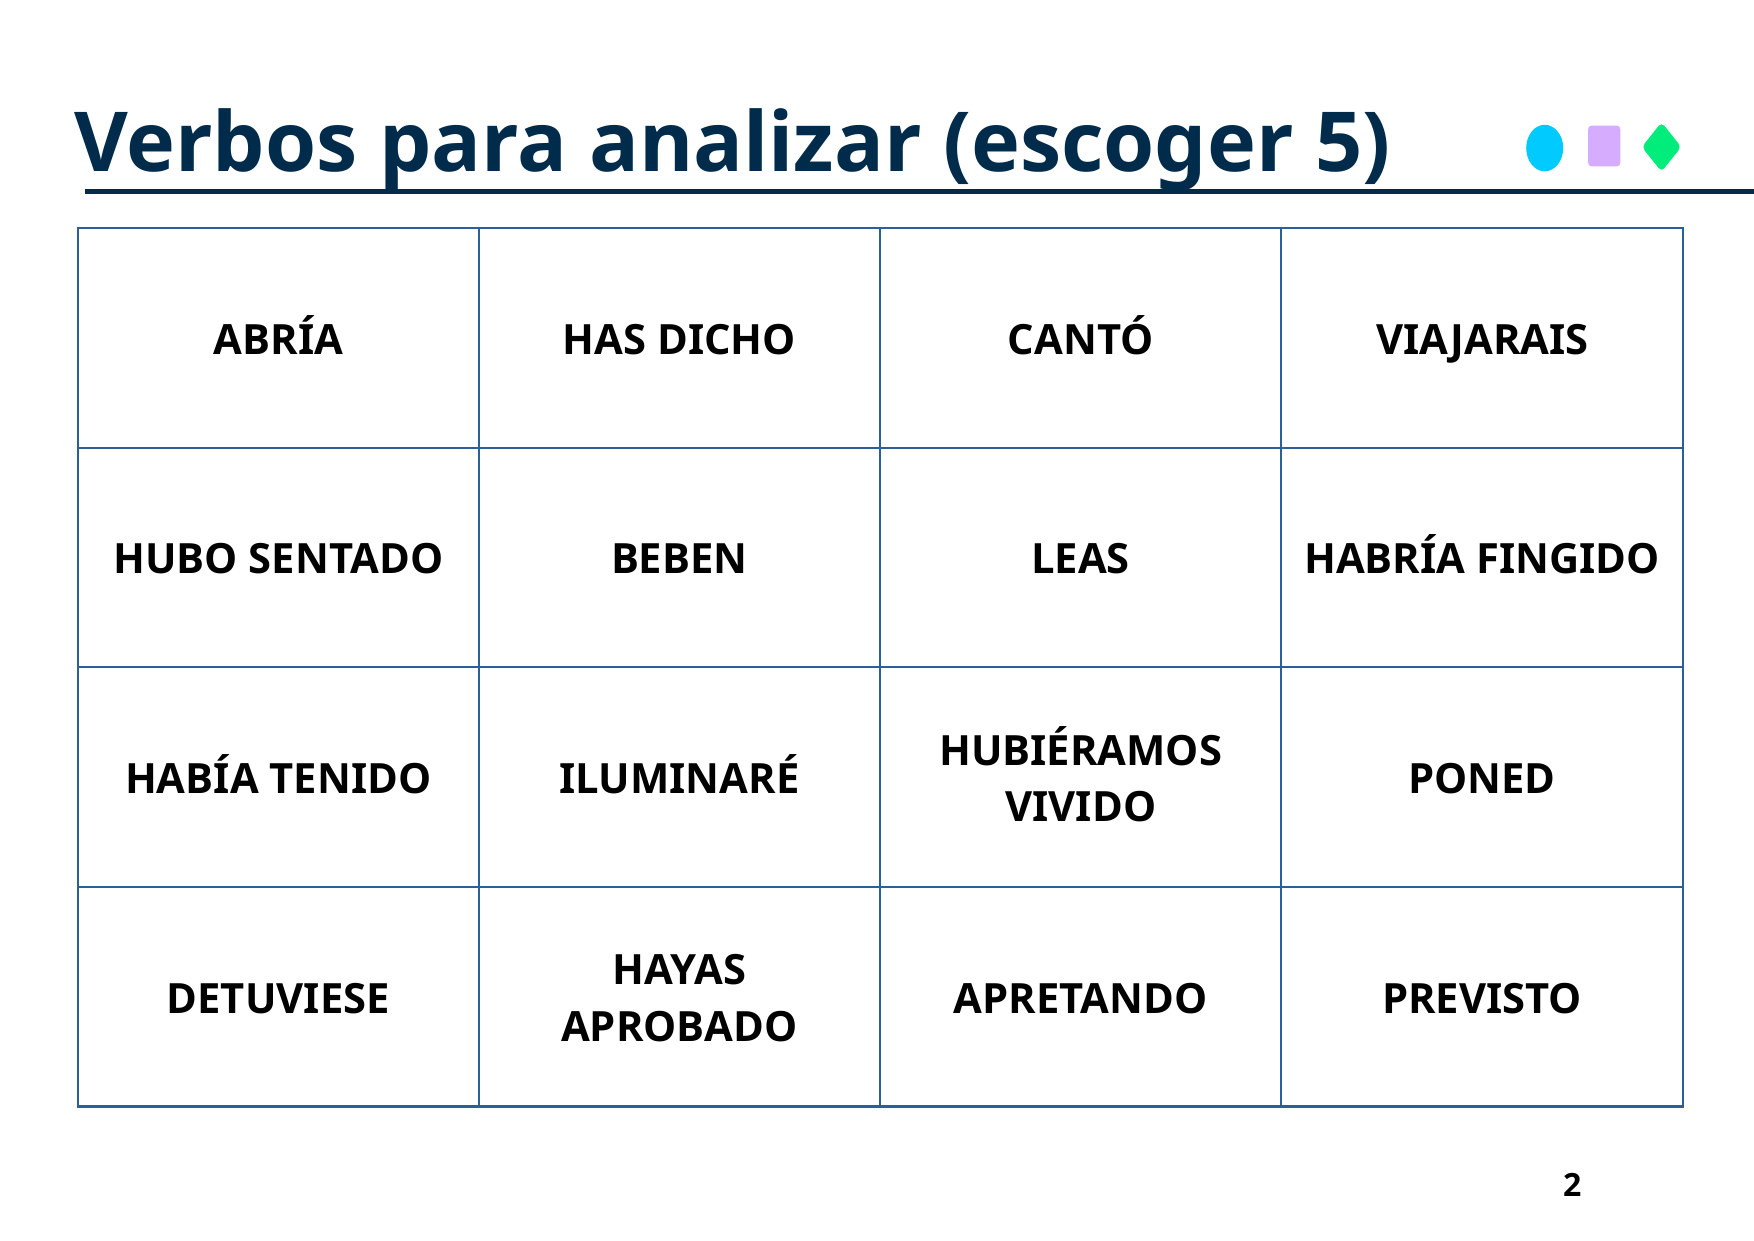

# Verbos para analizar (escoger 5)
| ABRÍA | HAS DICHO | CANTÓ | VIAJARAIS |
| --- | --- | --- | --- |
| HUBO SENTADO | BEBEN | LEAS | HABRÍA FINGIDO |
| HABÍA TENIDO | ILUMINARÉ | HUBIÉRAMOS VIVIDO | PONED |
| DETUVIESE | HAYAS APROBADO | APRETANDO | PREVISTO |